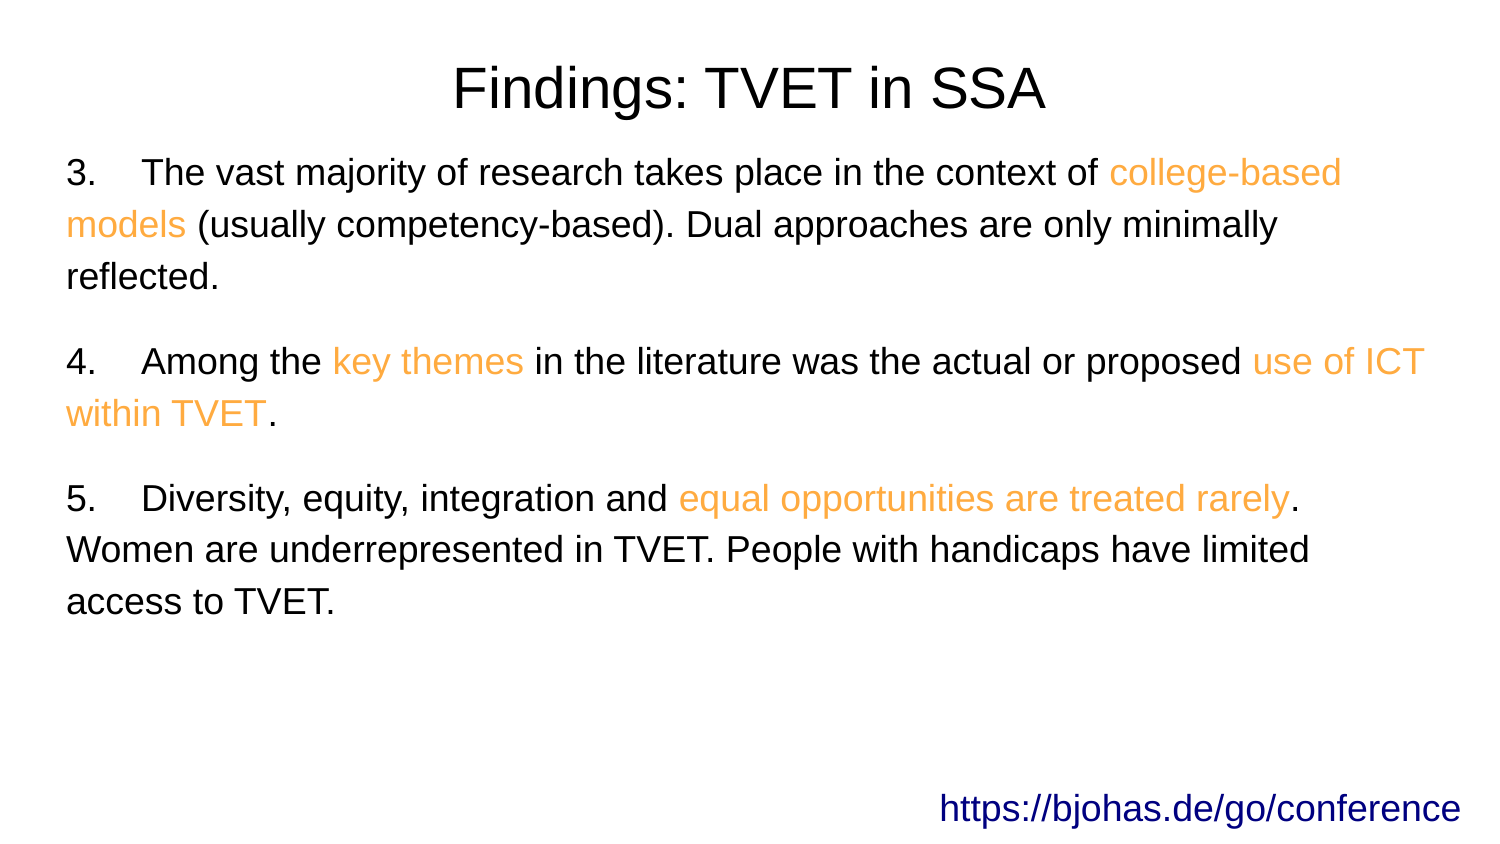

# Findings: TVET in SSA
3.	The vast majority of research takes place in the context of college-based models (usually competency-based). Dual approaches are only minimally reflected.
4.	Among the key themes in the literature was the actual or proposed use of ICT within TVET.
5.	Diversity, equity, integration and equal opportunities are treated rarely. Women are underrepresented in TVET. People with handicaps have limited access to TVET.